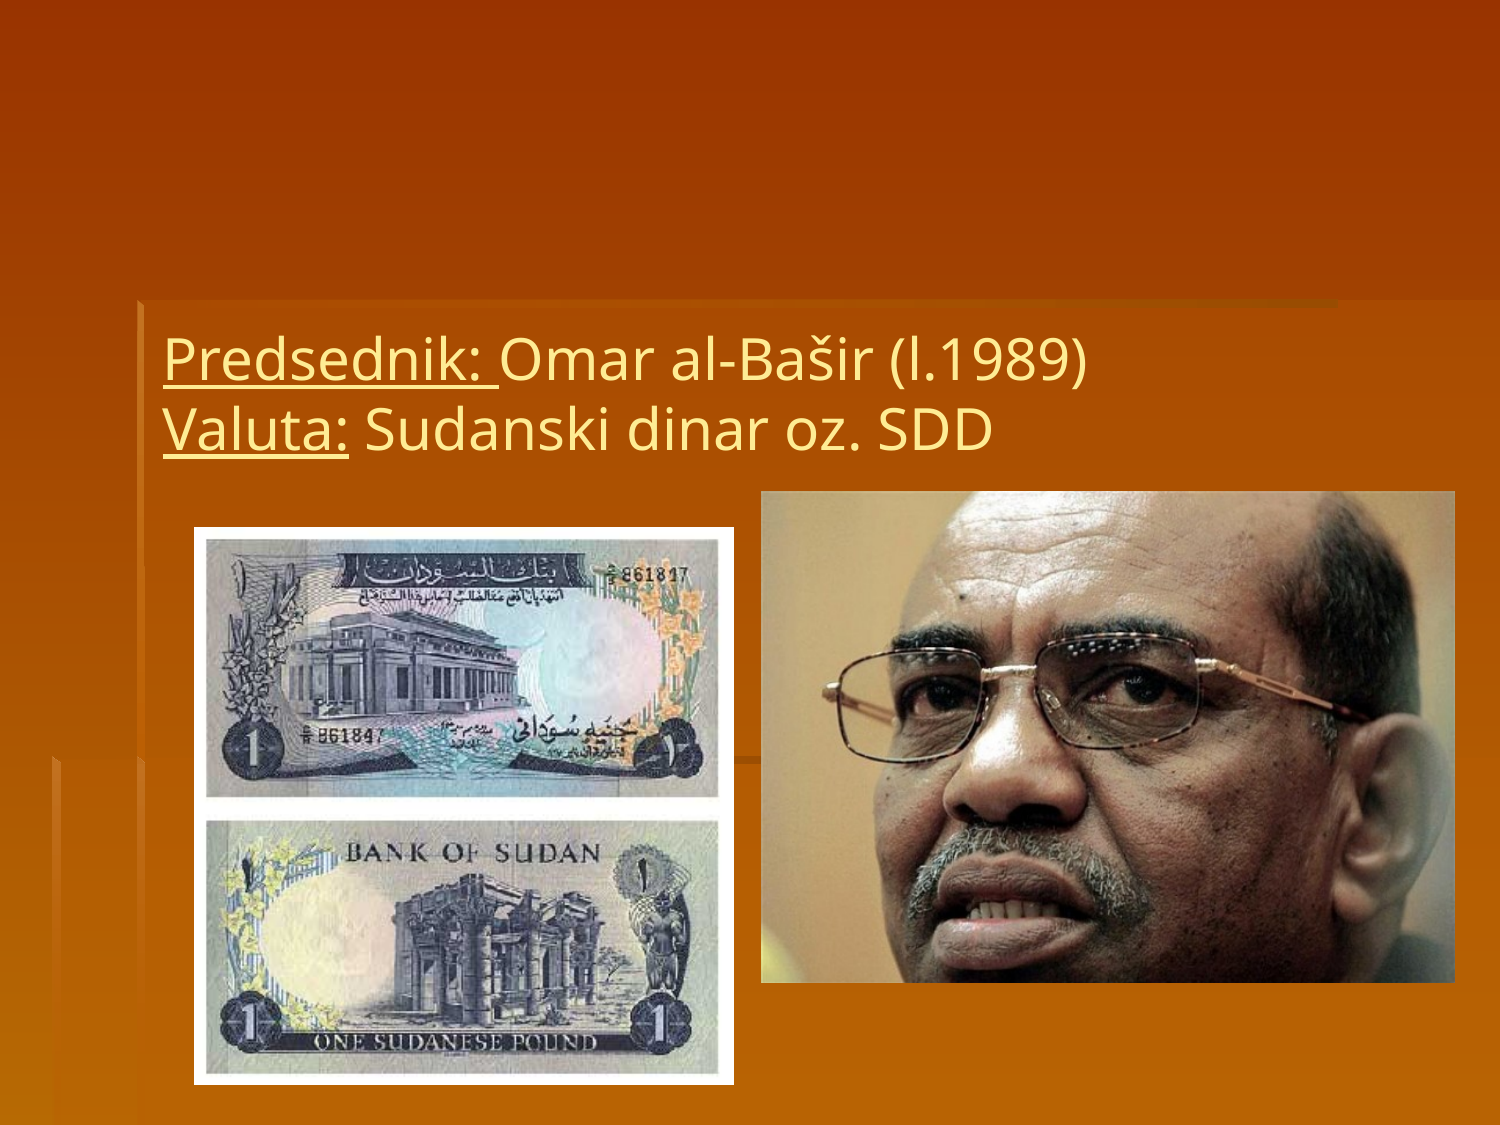

# Predsednik: Omar al-Bašir (l.1989) Valuta: Sudanski dinar oz. SDD